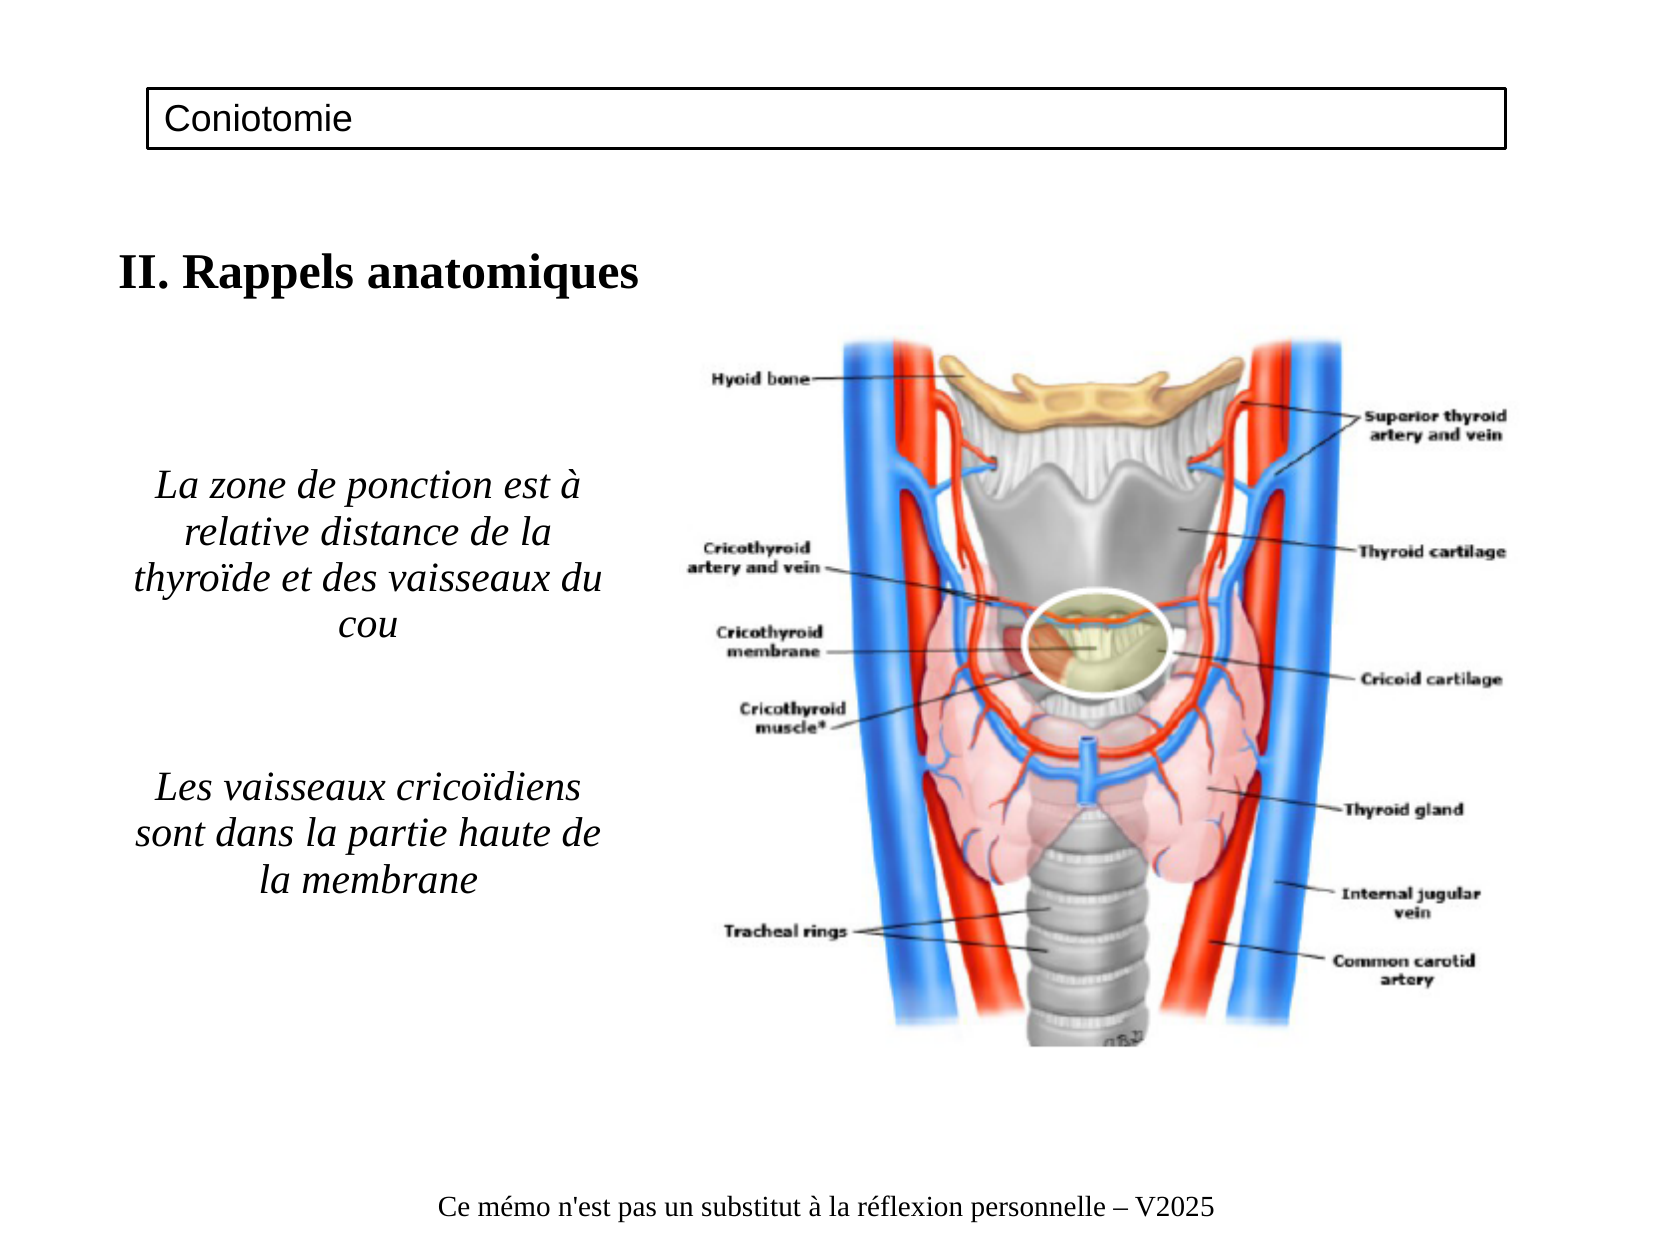

Coniotomie
II. Rappels anatomiques
La zone de ponction est à relative distance de la thyroïde et des vaisseaux du cou
Les vaisseaux cricoïdiens
sont dans la partie haute de
la membrane
Ce mémo n'est pas un substitut à la réflexion personnelle – V2025